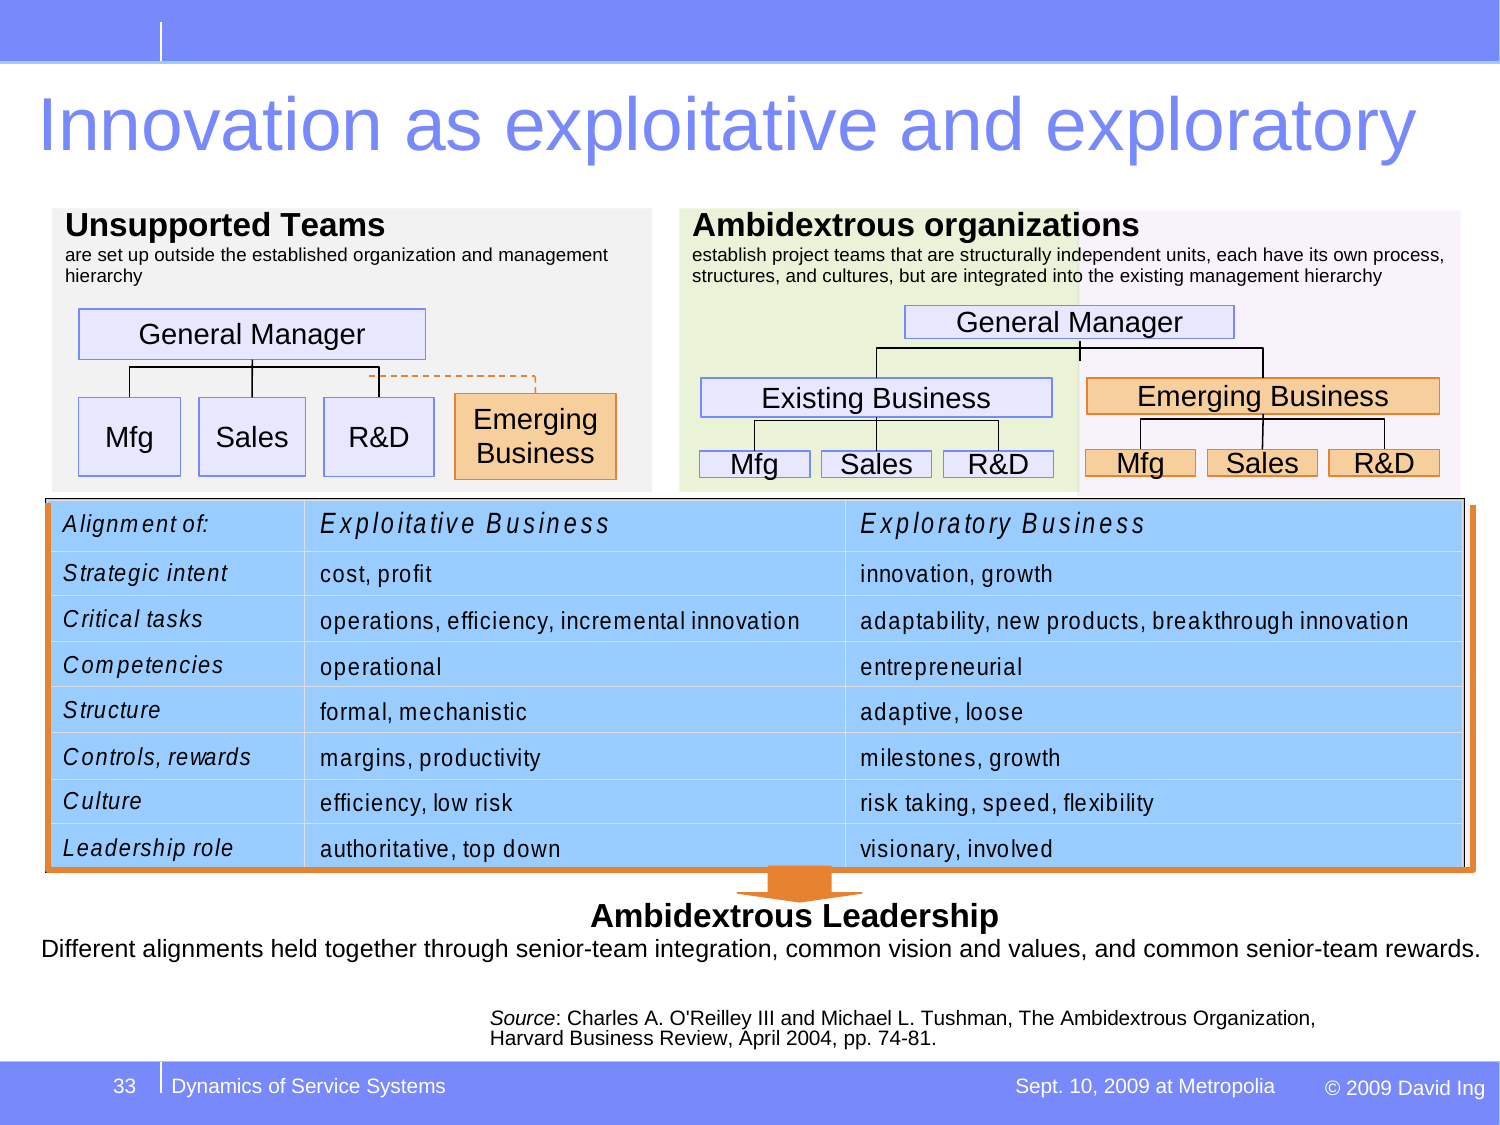

# Innovation as exploitative and exploratory
Unsupported Teams
are set up outside the established organization and management hierarchy
Ambidextrous organizations
establish project teams that are structurally independent units, each have its own process, structures, and cultures, but are integrated into the existing management hierarchy
General Manager
Emerging Business
Existing Business
Mfg
Sales
R&D
Mfg
Sales
R&D
General Manager
Emerging Business
Mfg
Sales
R&D
 Ambidextrous Leadership
Different alignments held together through senior-team integration, common vision and values, and common senior-team rewards.
Source: Charles A. O'Reilley III and Michael L. Tushman, The Ambidextrous Organization, Harvard Business Review, April 2004, pp. 74-81.
33
Dynamics of Service Systems
Sept. 10, 2009 at Metropolia